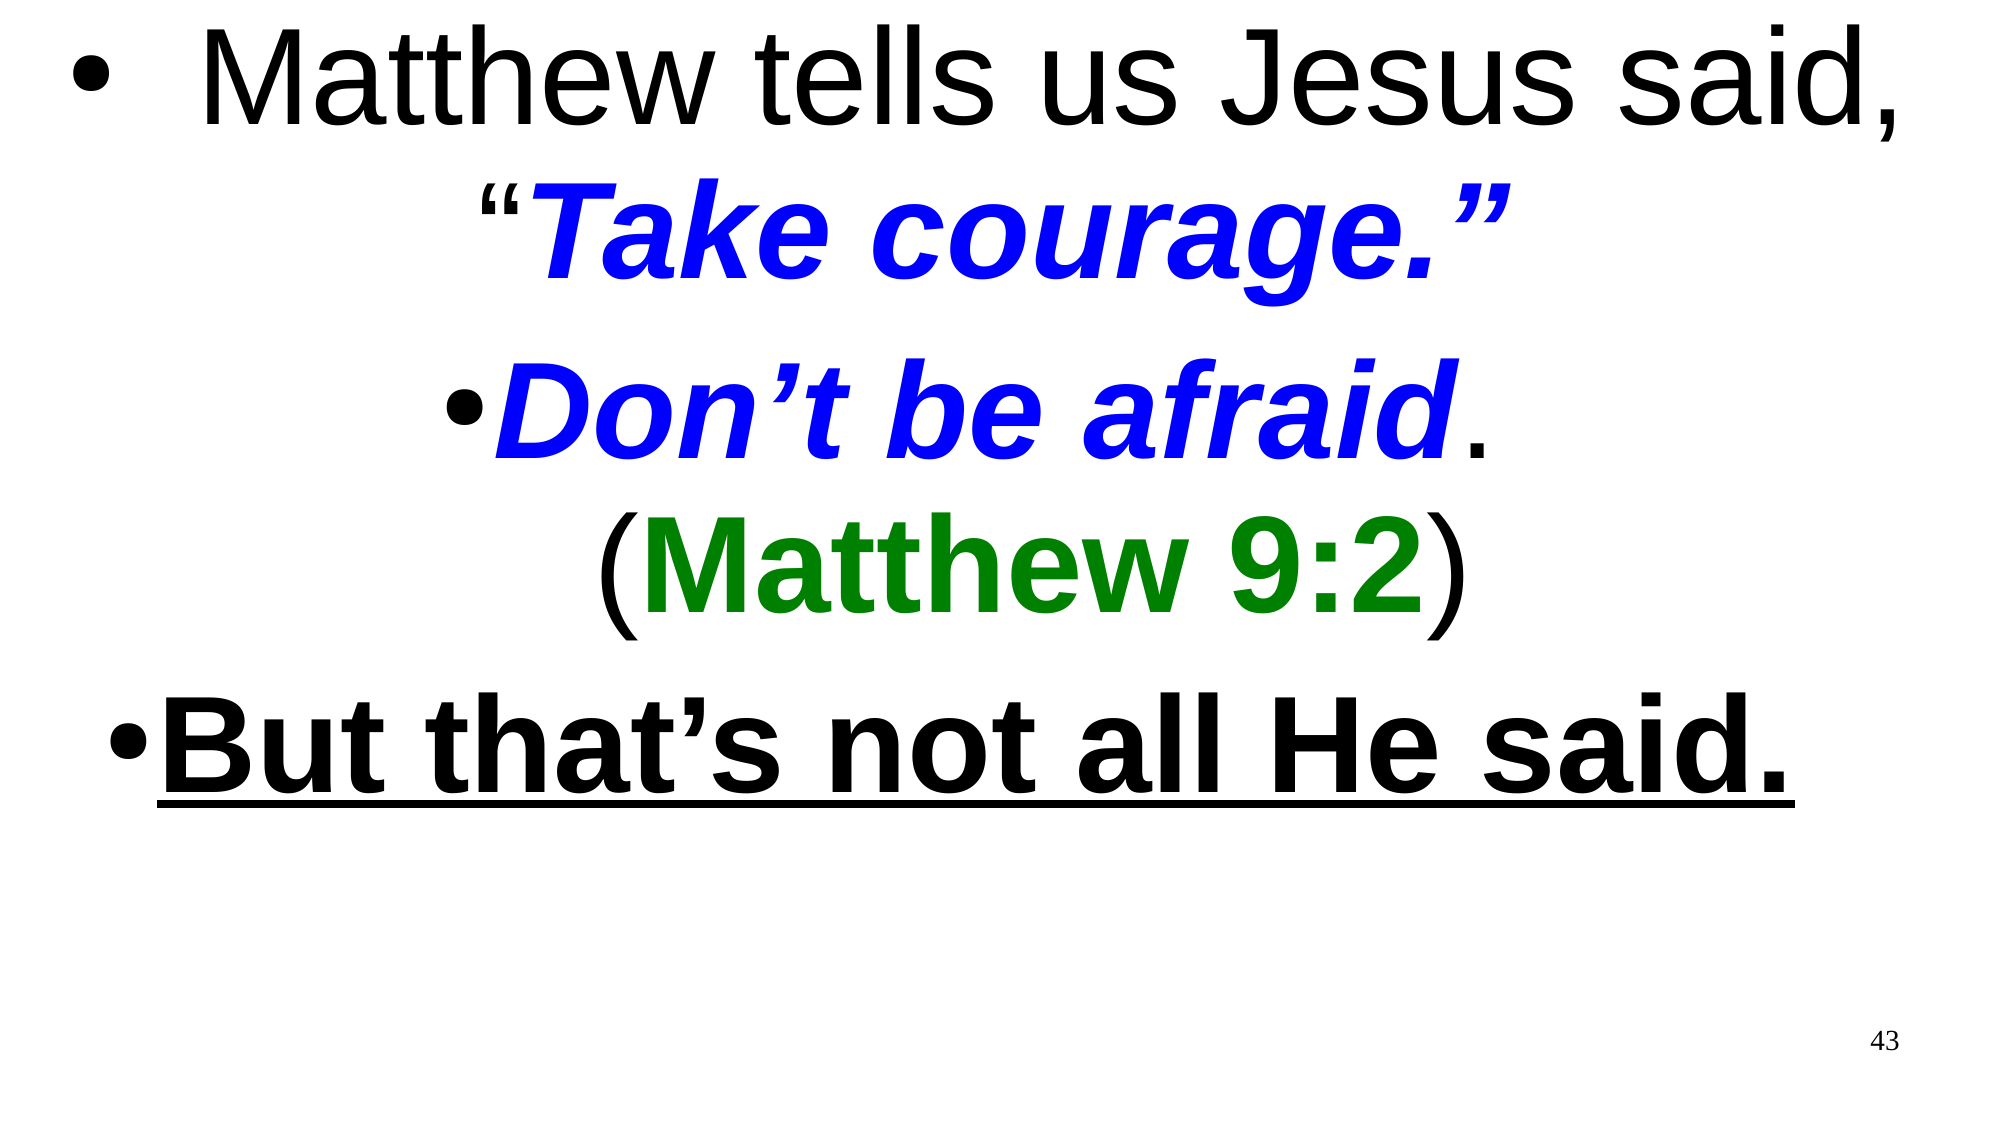

# Matthew tells us Jesus said, “Take courage.”
Don’t be afraid. 
(Matthew 9:2)
But that’s not all He said.
43